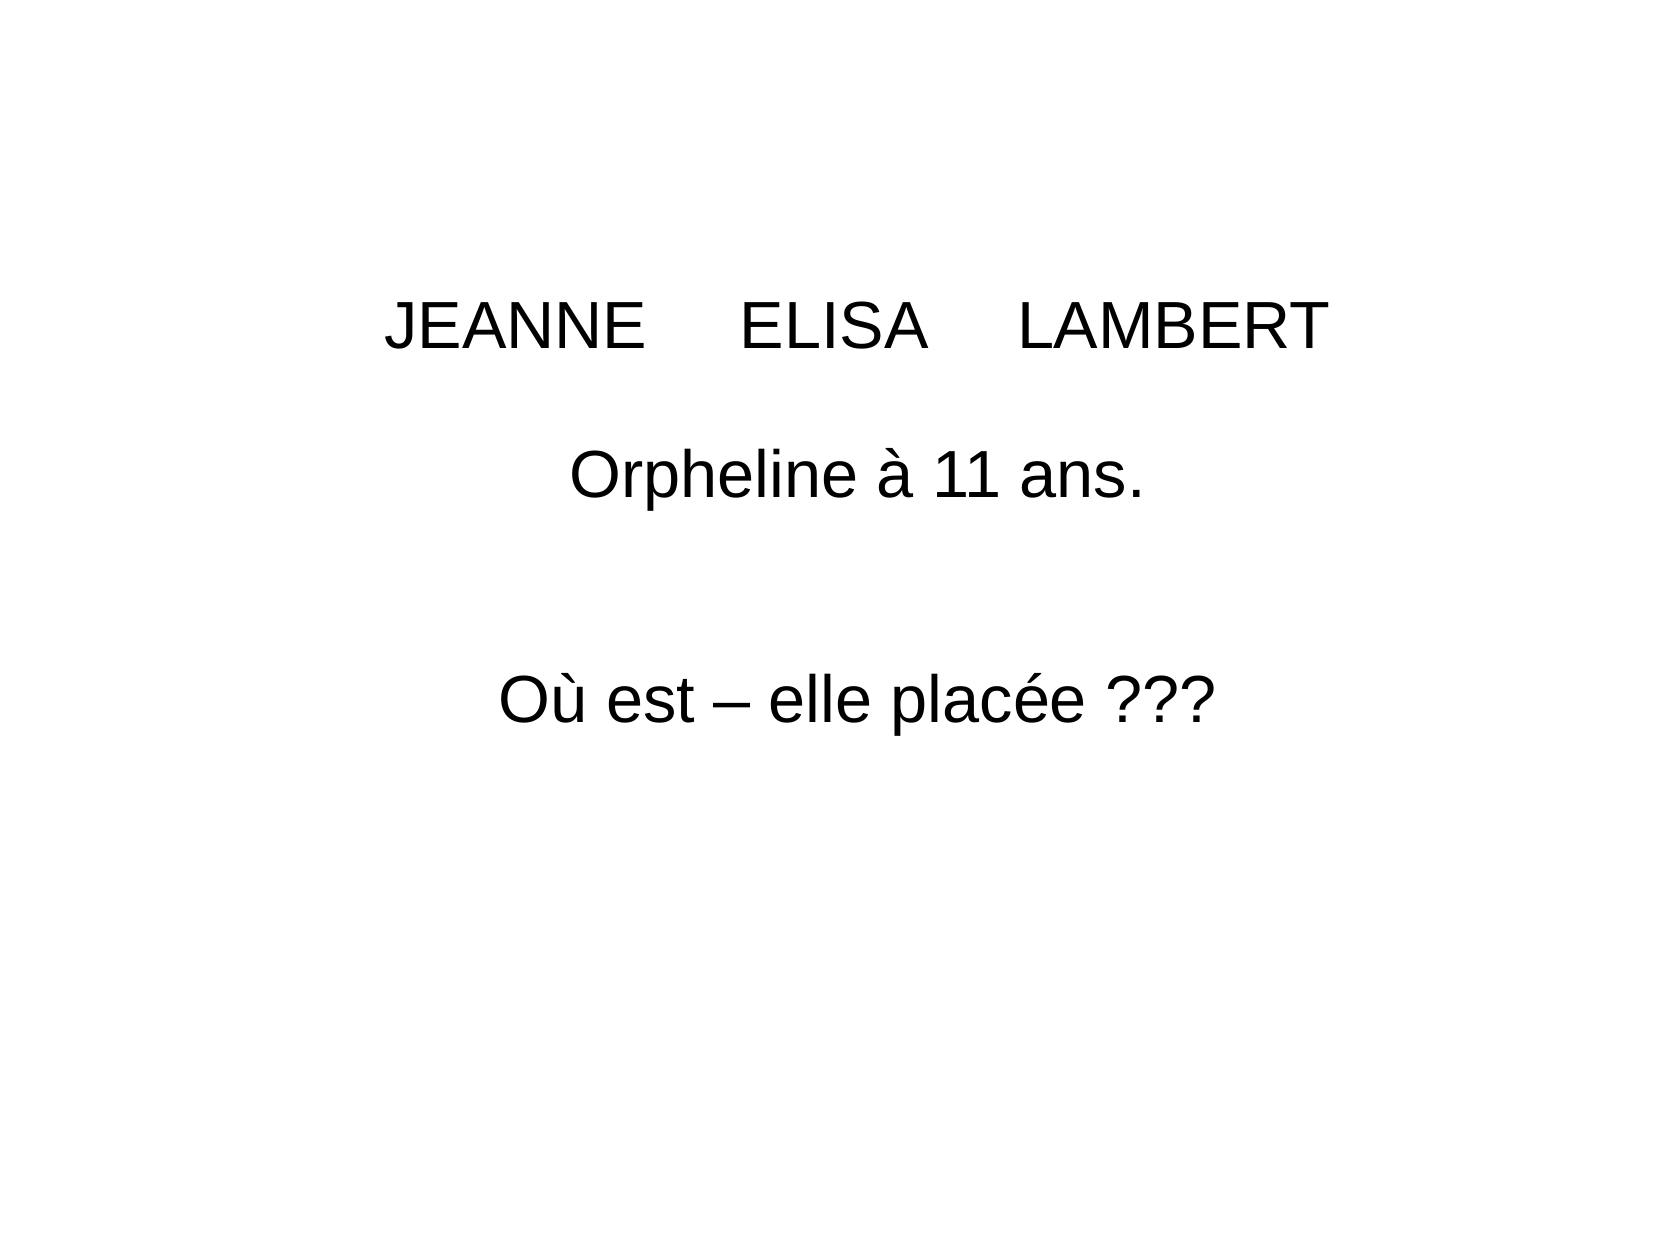

JEANNE ELISA LAMBERT
Orpheline à 11 ans.
Où est – elle placée ???